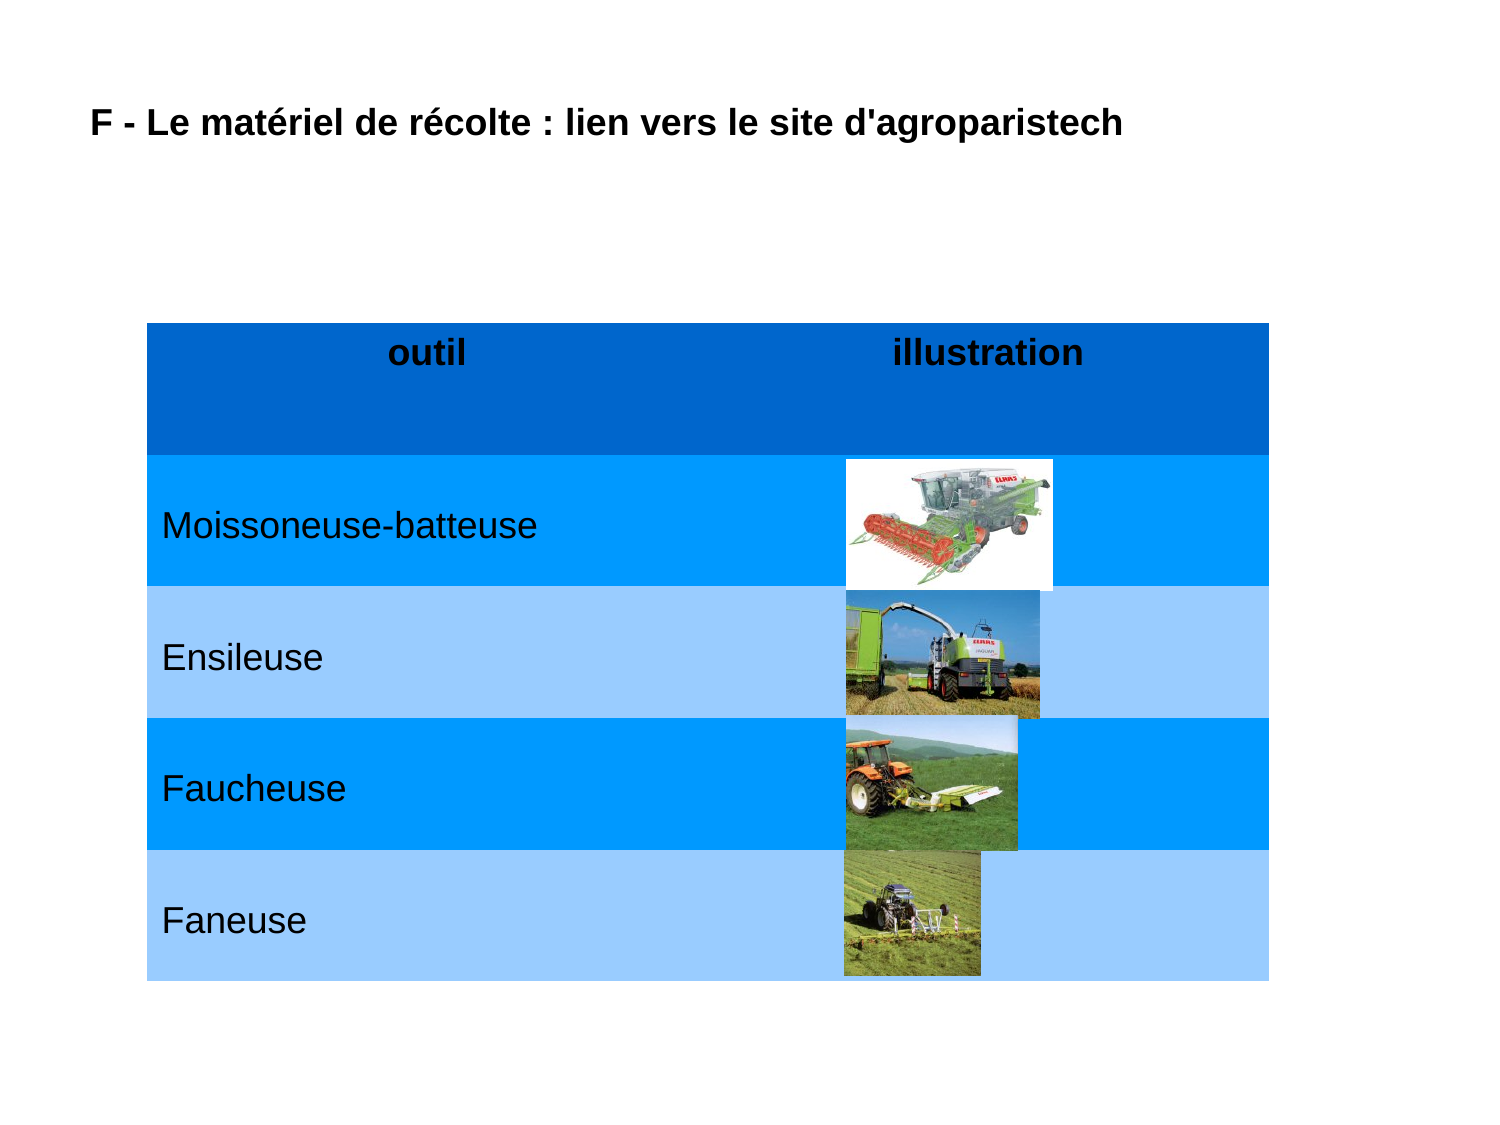

# F - Le matériel de récolte : lien vers le site d'agroparistech
| outil | illustration |
| --- | --- |
| Moissoneuse-batteuse | |
| Ensileuse | |
| Faucheuse | |
| Faneuse | |